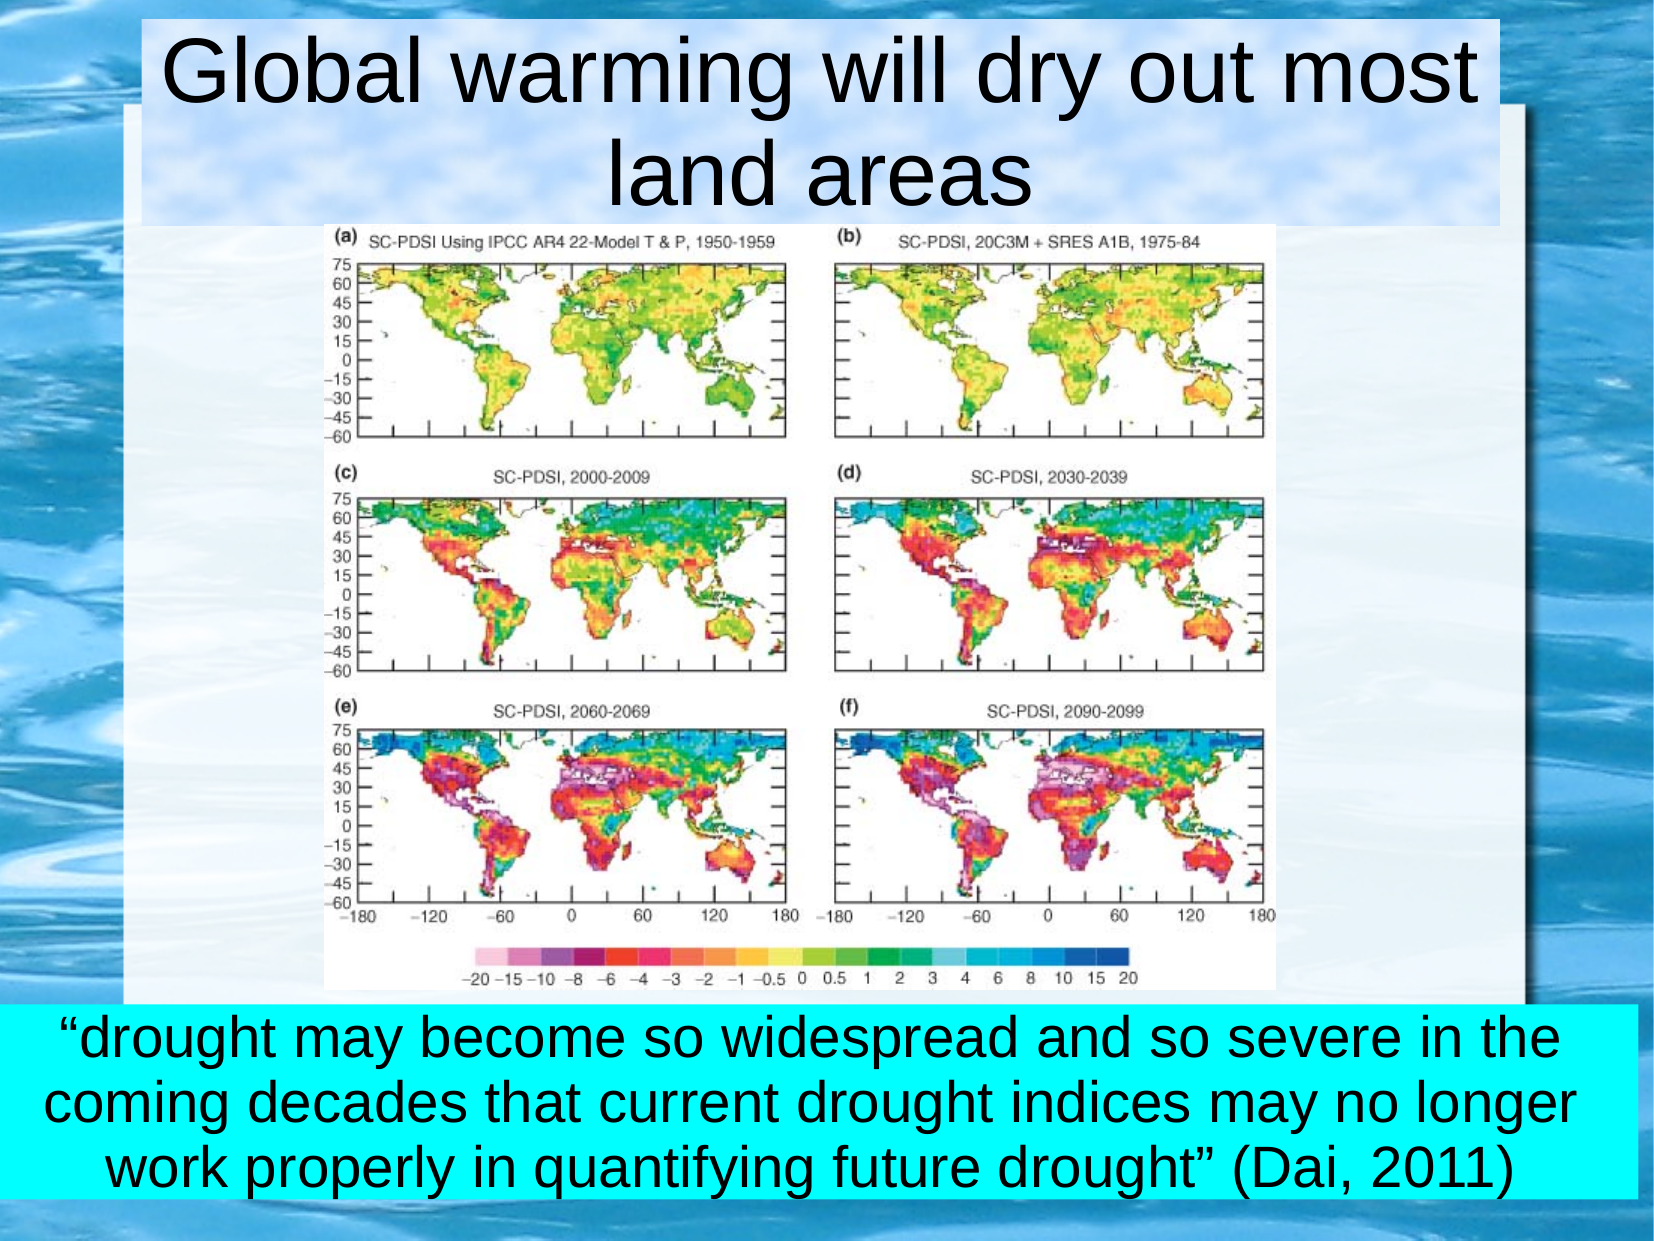

Global warming will dry out most land areas
# “drought may become so widespread and so severe in the coming decades that current drought indices may no longer work properly in quantifying future drought” (Dai, 2011)